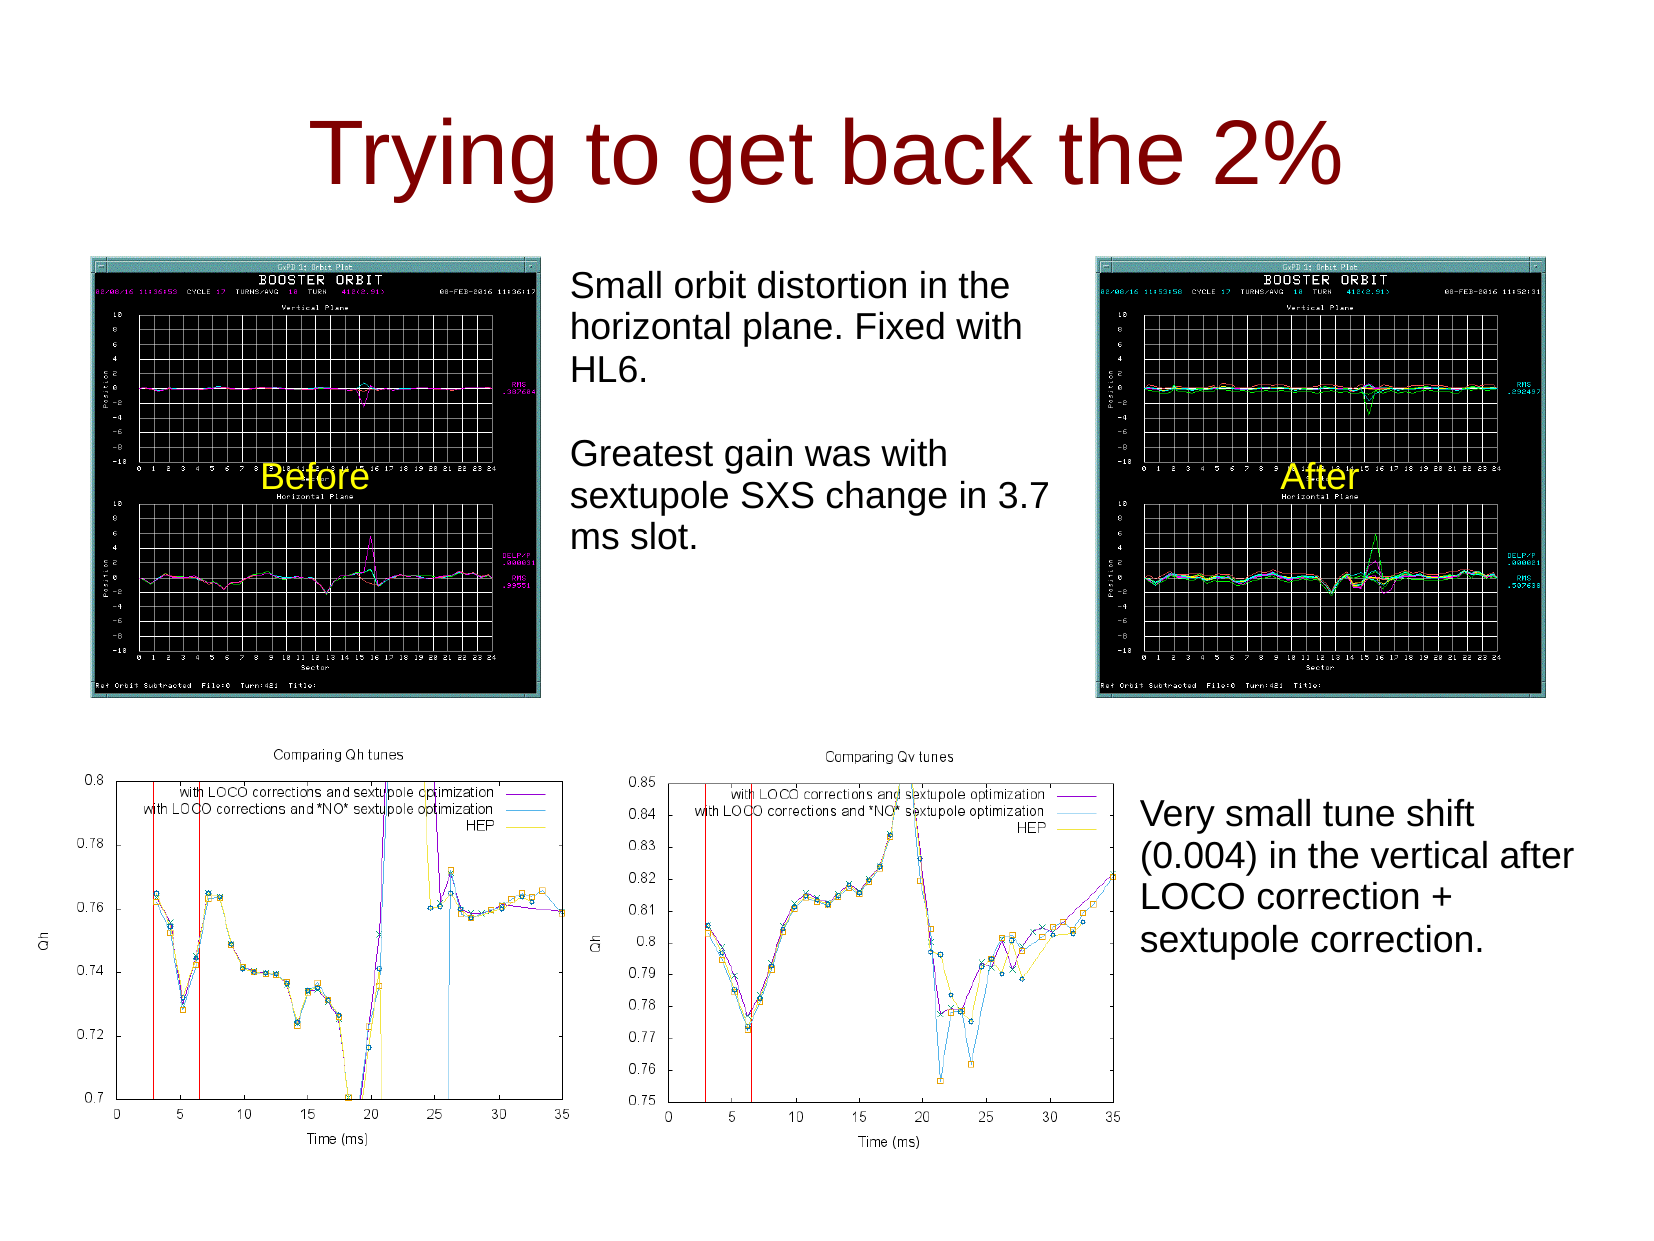

# Trying to get back the 2%
Before
After
Small orbit distortion in the horizontal plane. Fixed with HL6.
Greatest gain was with sextupole SXS change in 3.7 ms slot.
Very small tune shift (0.004) in the vertical after LOCO correction + sextupole correction.